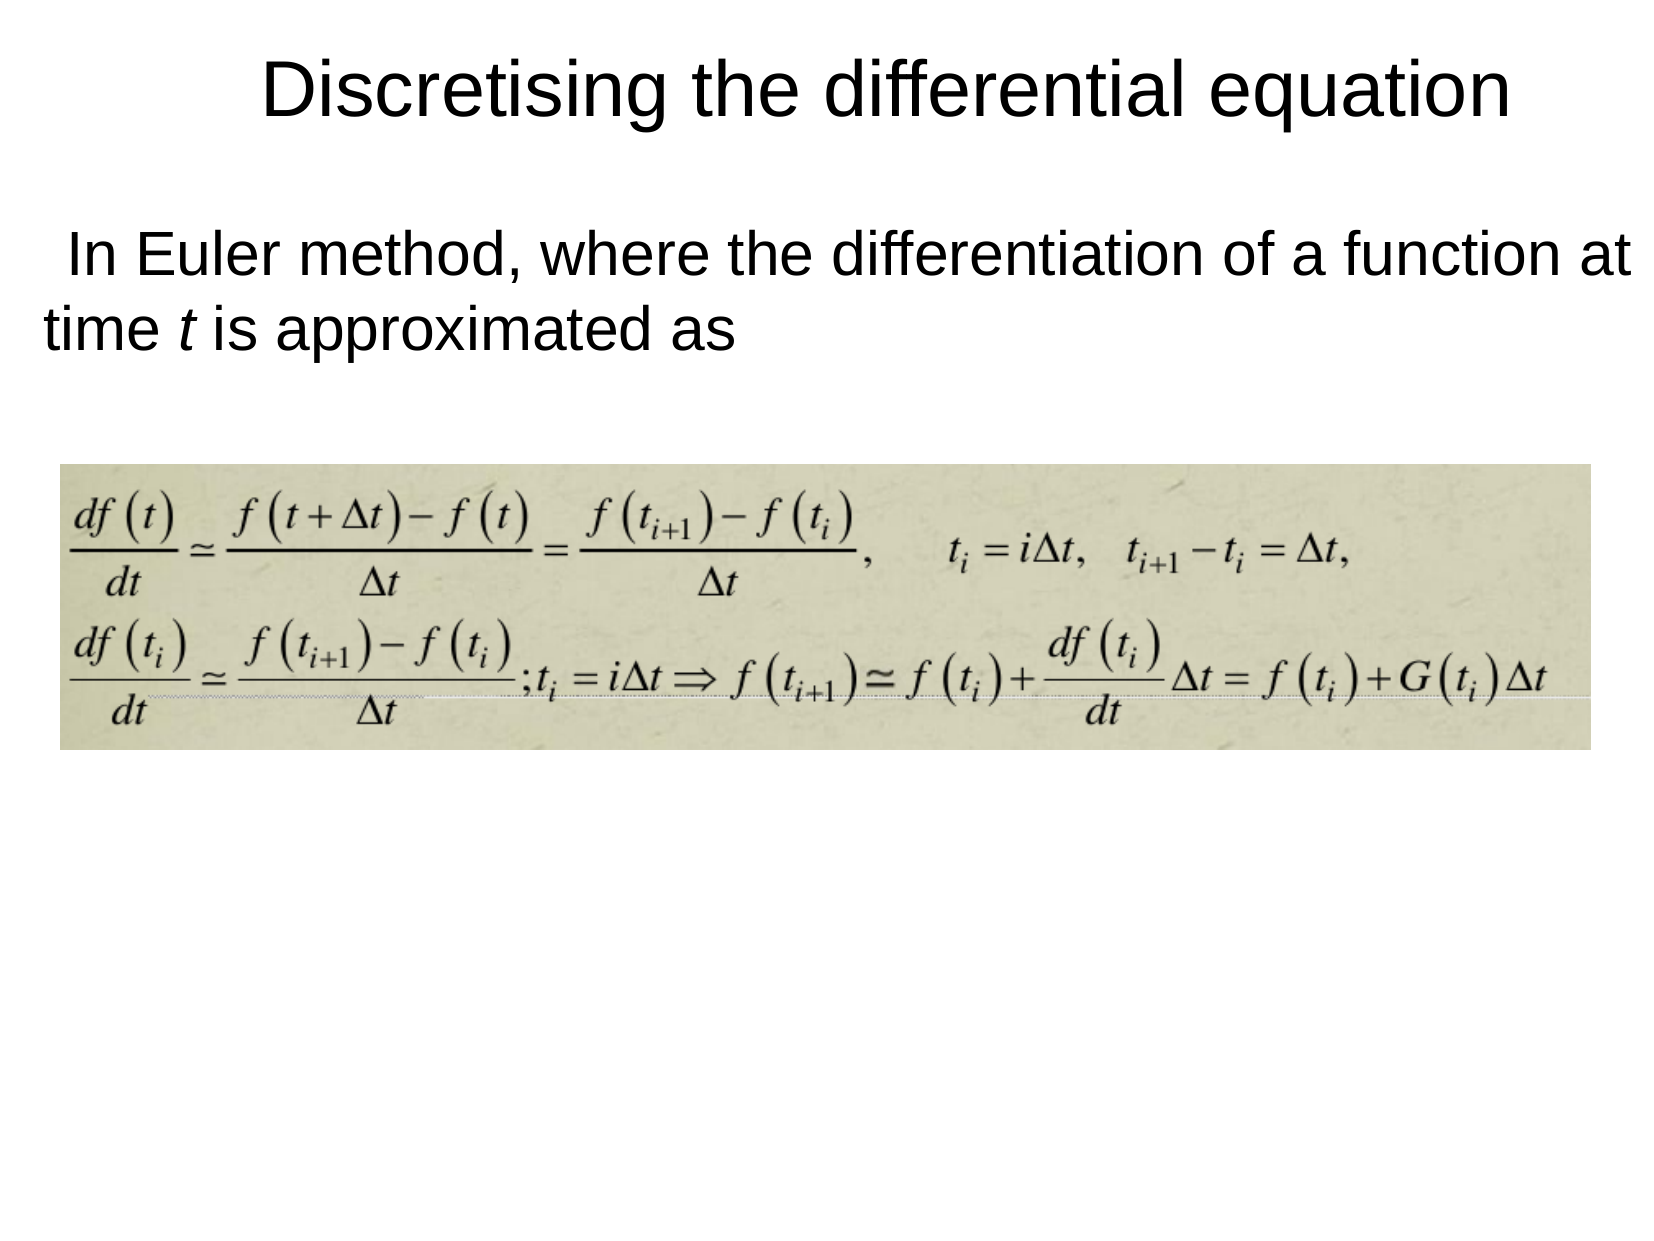

# Discretising the differential equation
In Euler method, where the differentiation of a function at time t is approximated as